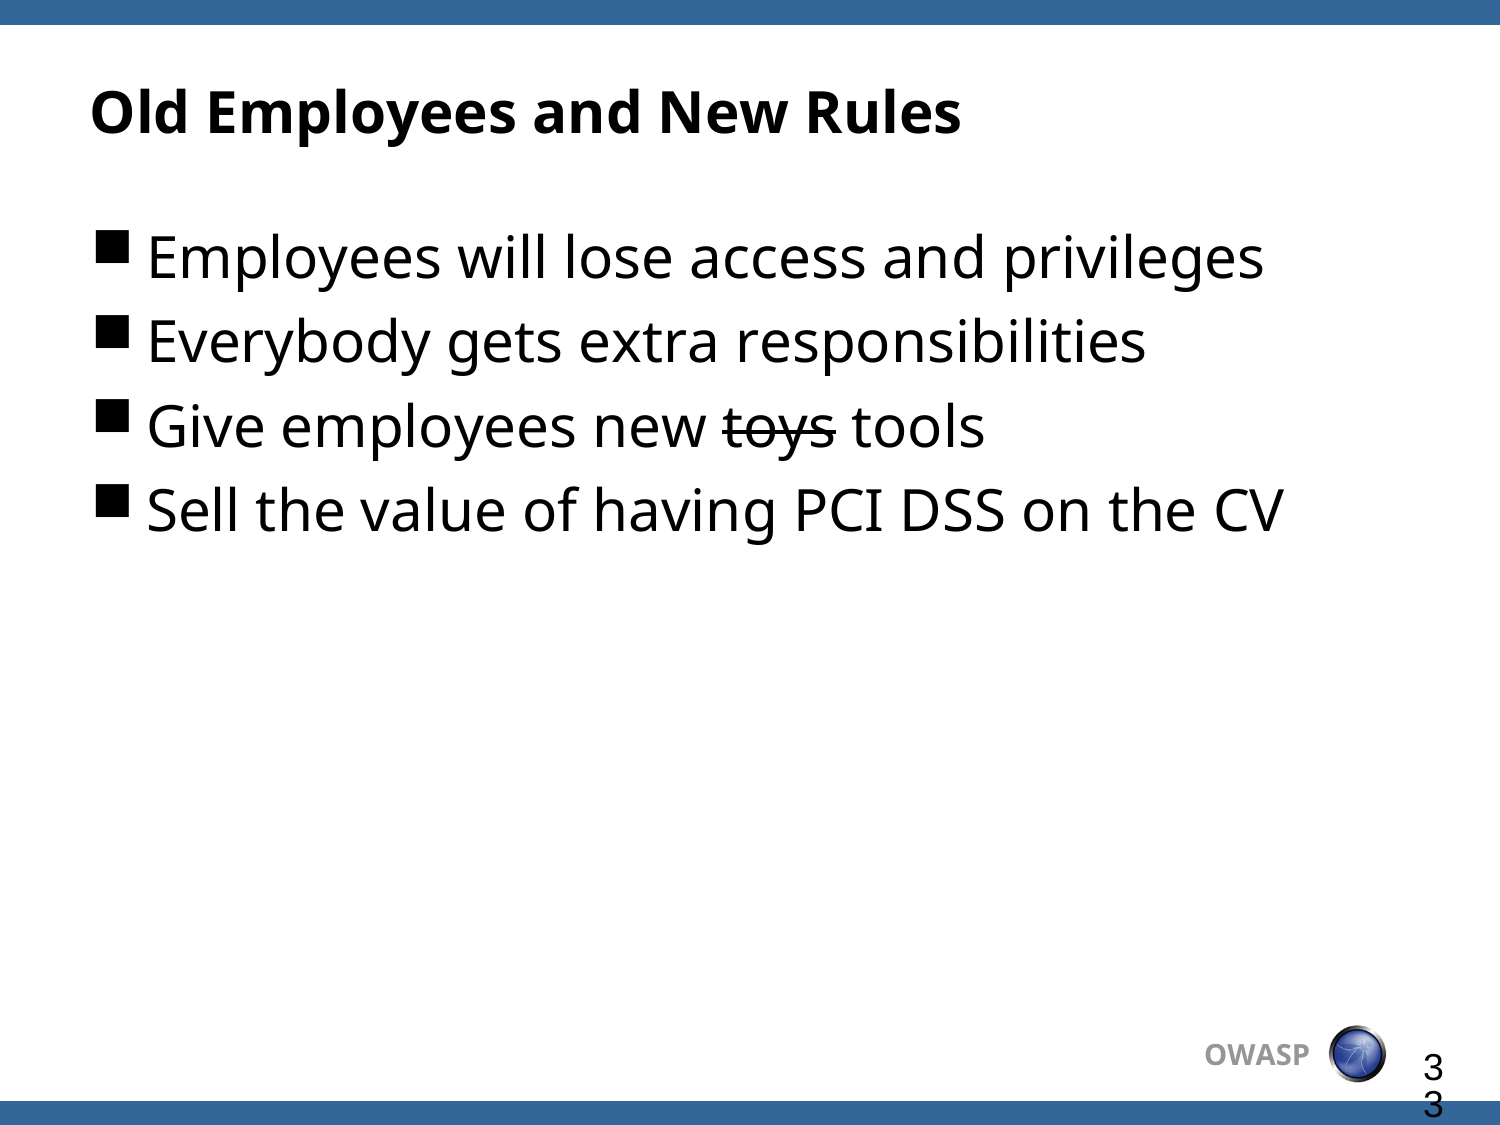

# Old Employees and New Rules
Employees will lose access and privileges
Everybody gets extra responsibilities
Give employees new toys tools
Sell the value of having PCI DSS on the CV
33